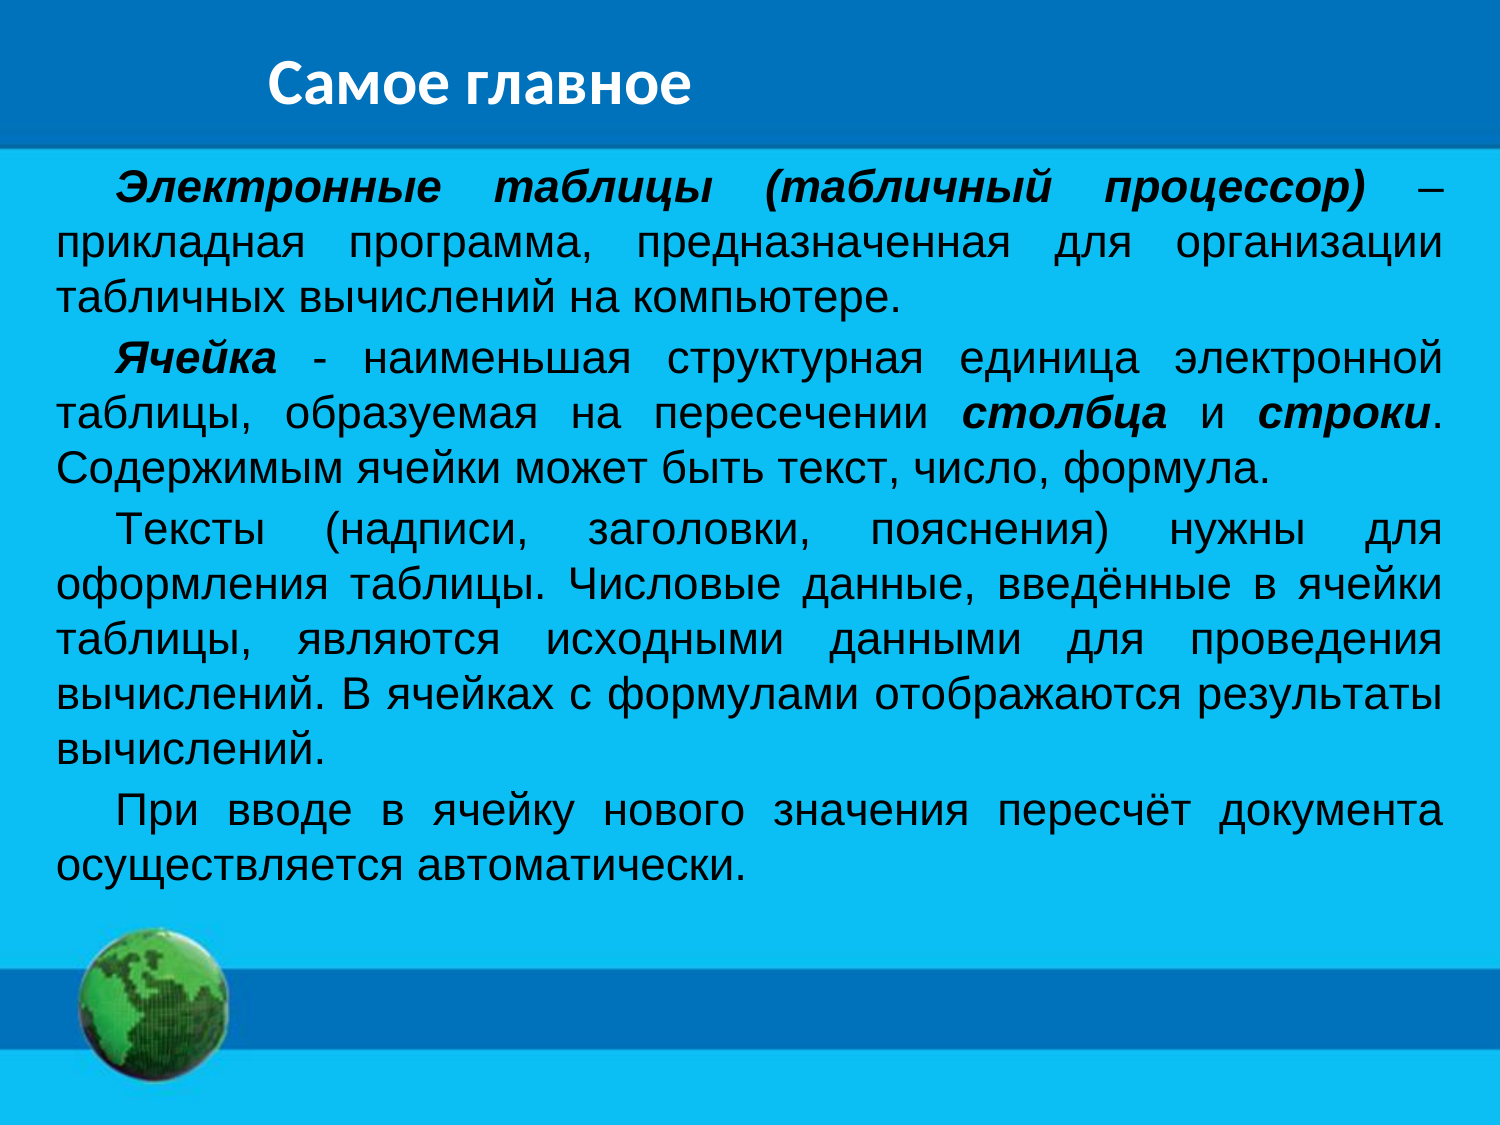

Самое главное
Электронные таблицы (табличный процессор) – прикладная программа, предназначенная для организации табличных вычислений на компьютере.
Ячейка - наименьшая структурная единица электронной таблицы, образуемая на пересечении столбца и строки. Содержимым ячейки может быть текст, число, формула.
Тексты (надписи, заголовки, пояснения) нужны для оформления таблицы. Числовые данные, введённые в ячейки таблицы, являются исходными данными для проведения вычислений. В ячейках с формулами отображаются результаты вычислений.
При вводе в ячейку нового значения пересчёт документа осуществляется автоматически.